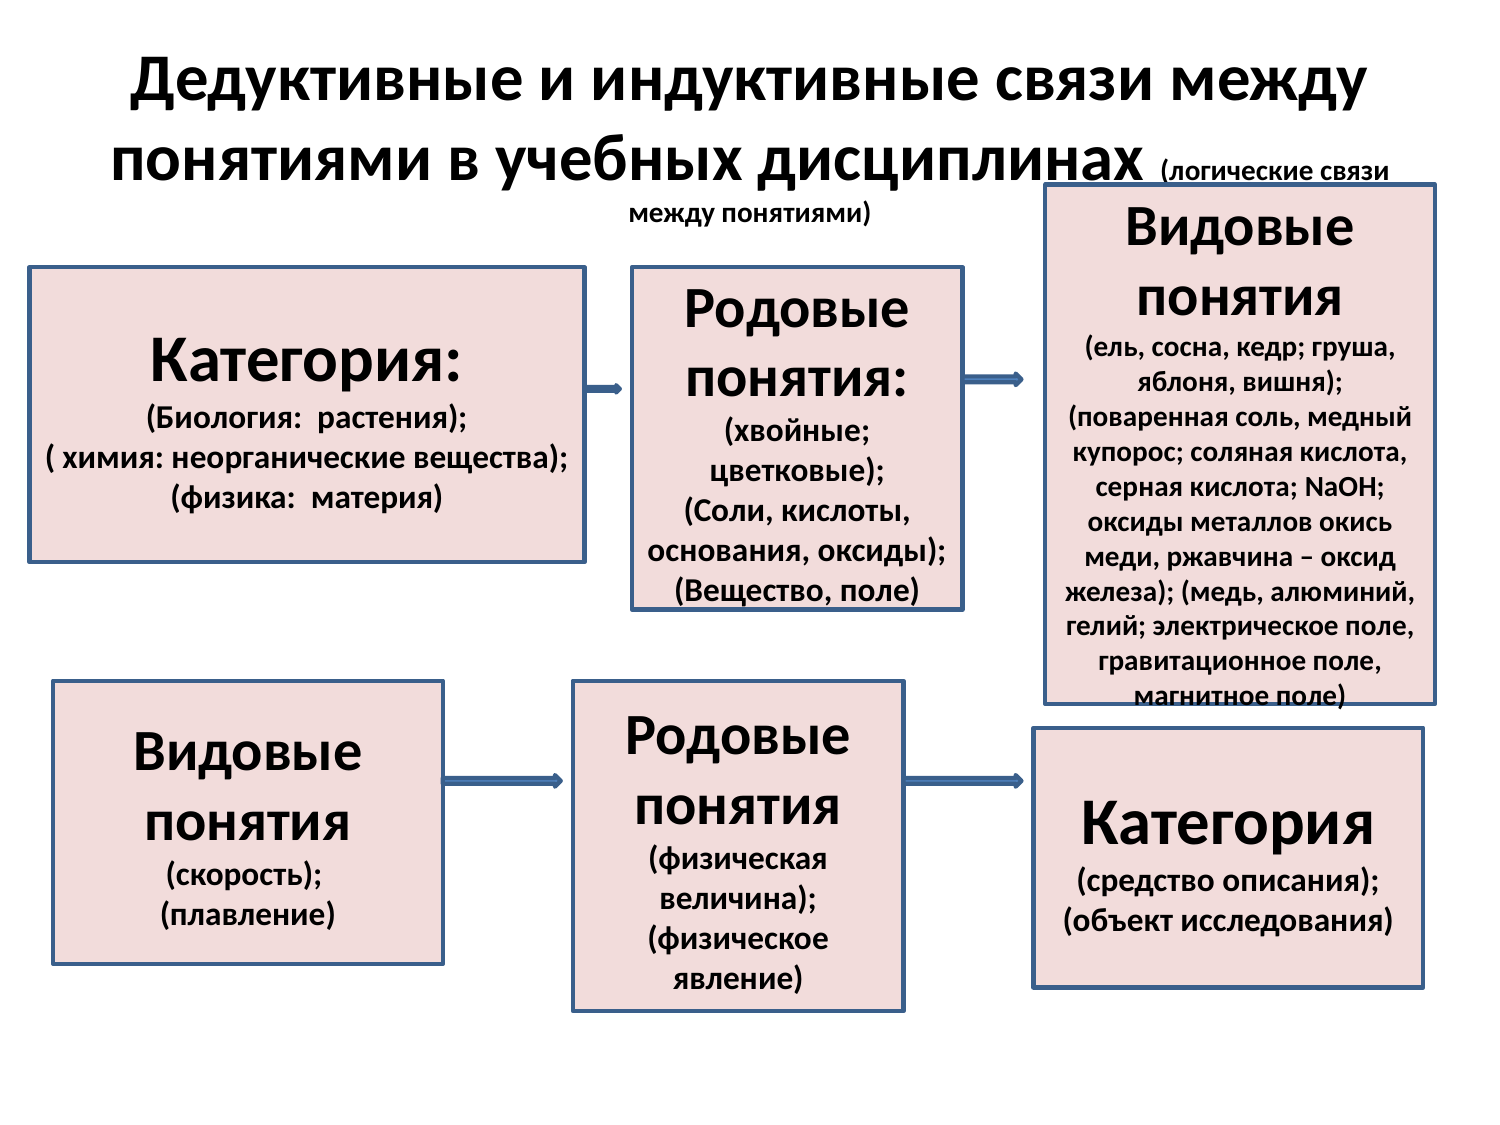

Дедуктивные и индуктивные связи между понятиями в учебных дисциплинах (логические связи между понятиями)
Видовые понятия
(ель, сосна, кедр; груша, яблоня, вишня); (поваренная соль, медный купорос; соляная кислота, серная кислота; NaOH; оксиды металлов окись меди, ржавчина – оксид железа); (медь, алюминий, гелий; электрическое поле, гравитационное поле, магнитное поле)
Категория:
(Биология: растения);
( химия: неорганические вещества);
(физика: материя)
Родовые понятия: (хвойные;
цветковые);
(Соли, кислоты, основания, оксиды);
(Вещество, поле)
Видовые понятия
(скорость);
(плавление)
Родовые понятия
(физическая величина); (физическое явление)
Категория
(средство описания);
(объект исследования)